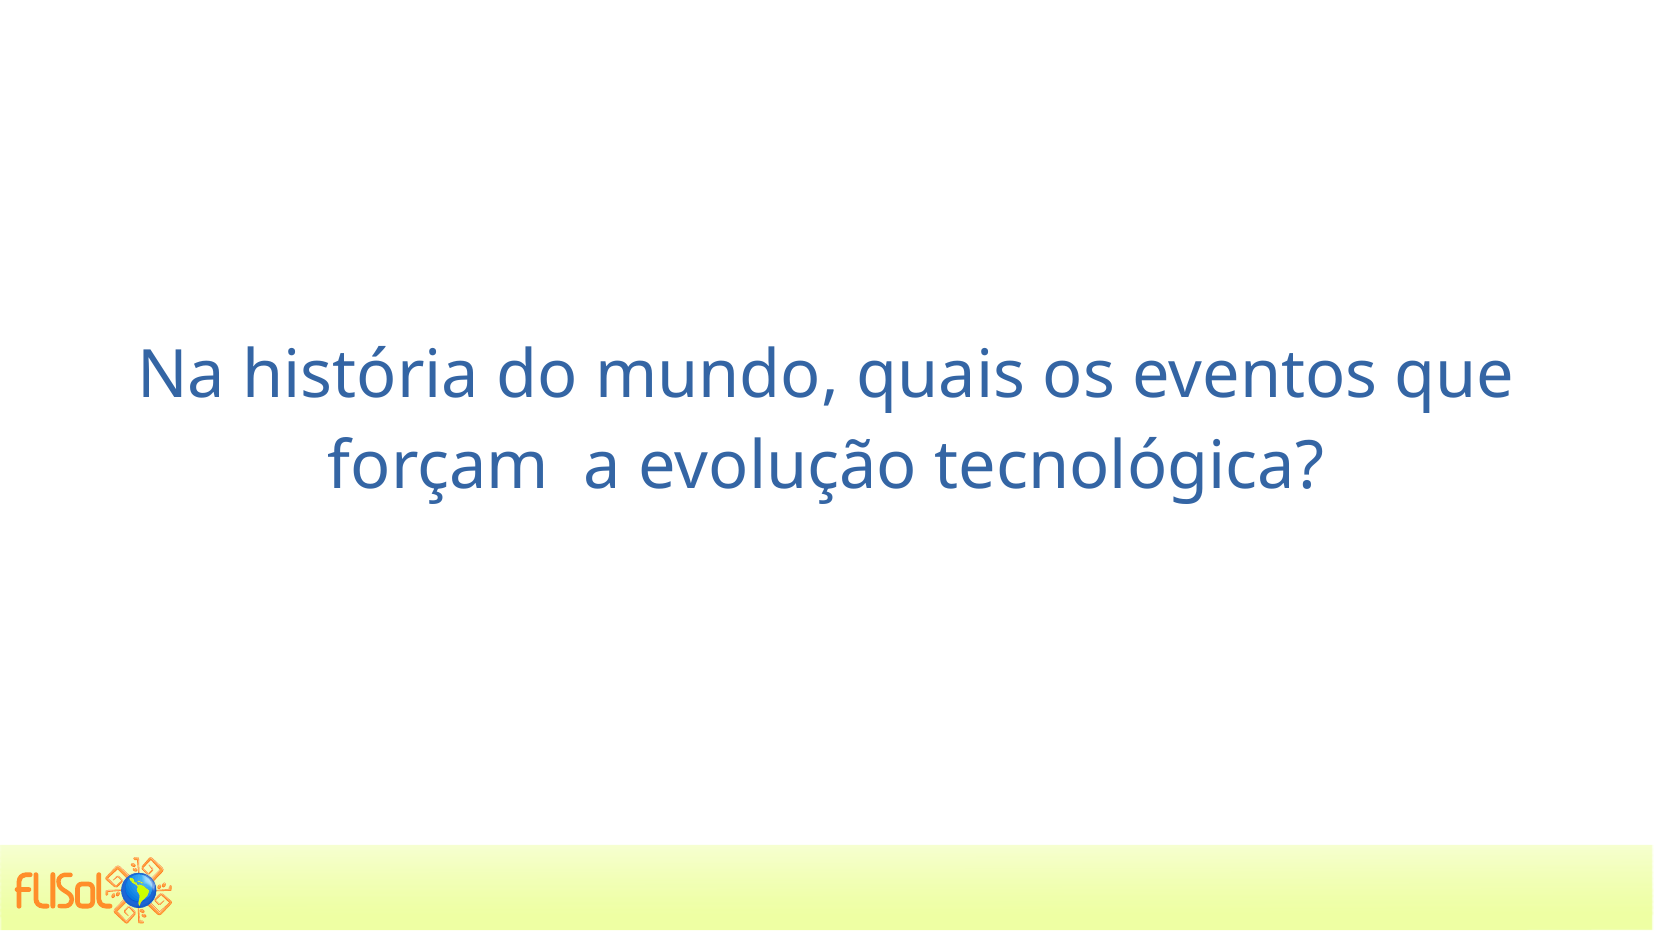

# Na história do mundo, quais os eventos que forçam a evolução tecnológica?